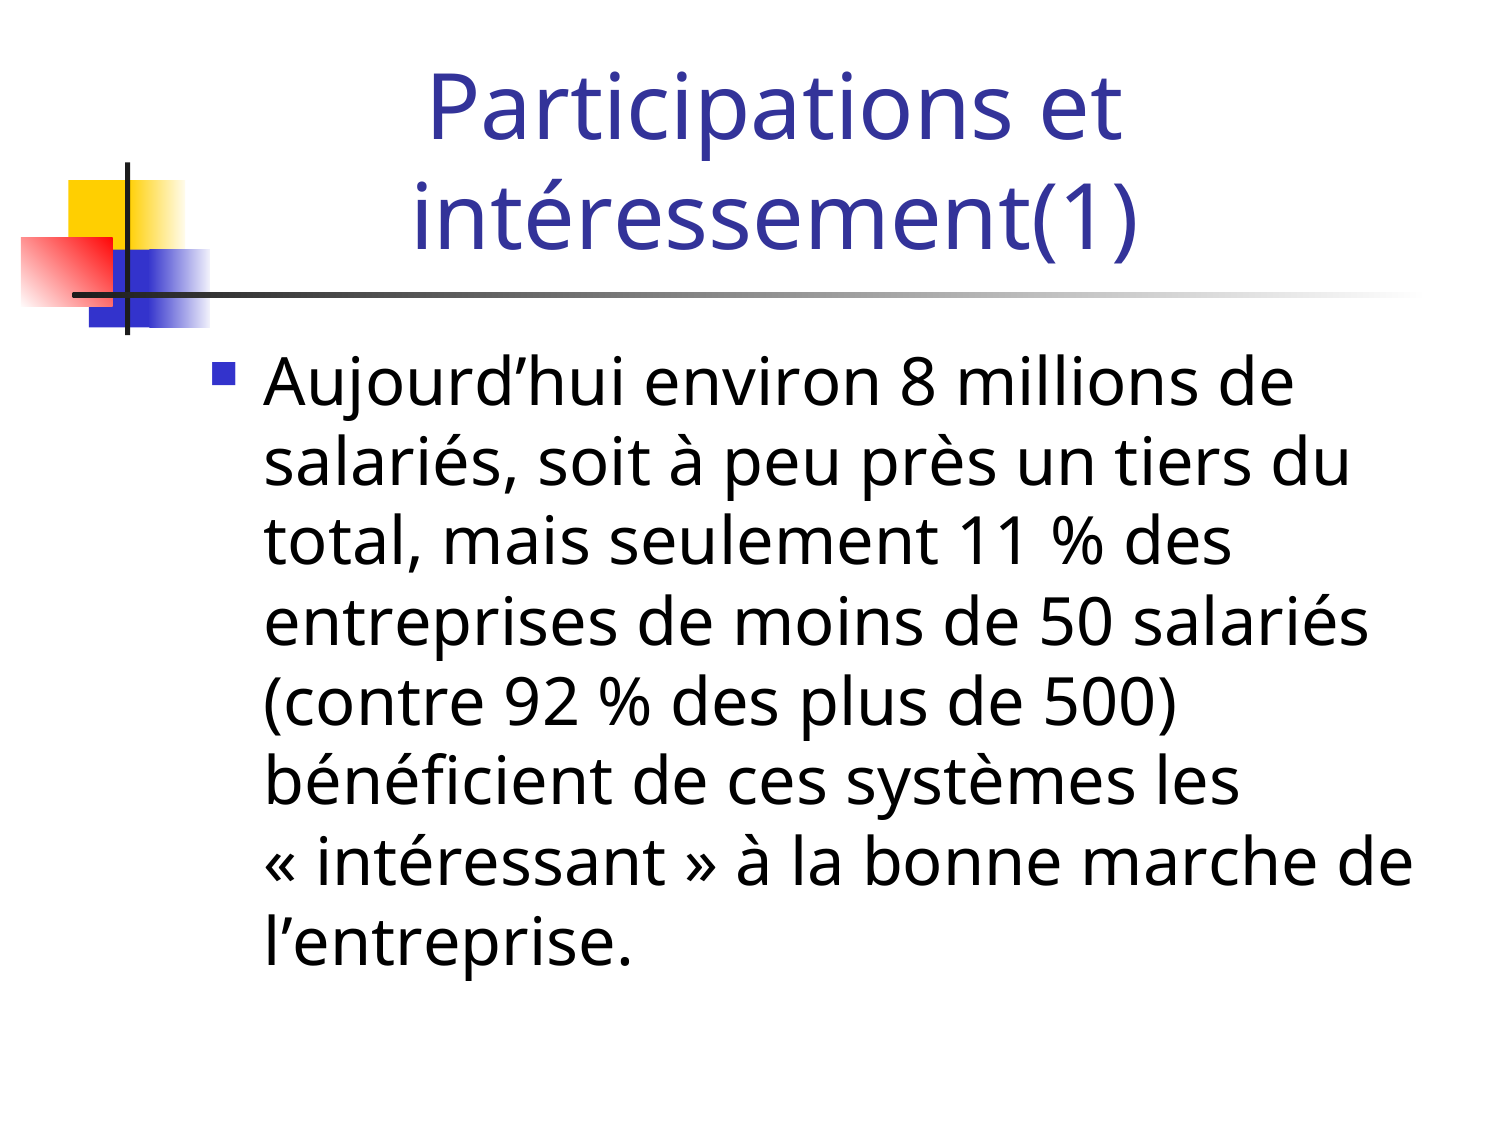

Participations et intéressement(1)
Aujourd’hui environ 8 millions de salariés, soit à peu près un tiers du total, mais seulement 11 % des entreprises de moins de 50 salariés (contre 92 % des plus de 500) bénéficient de ces systèmes les « intéressant » à la bonne marche de l’entreprise.